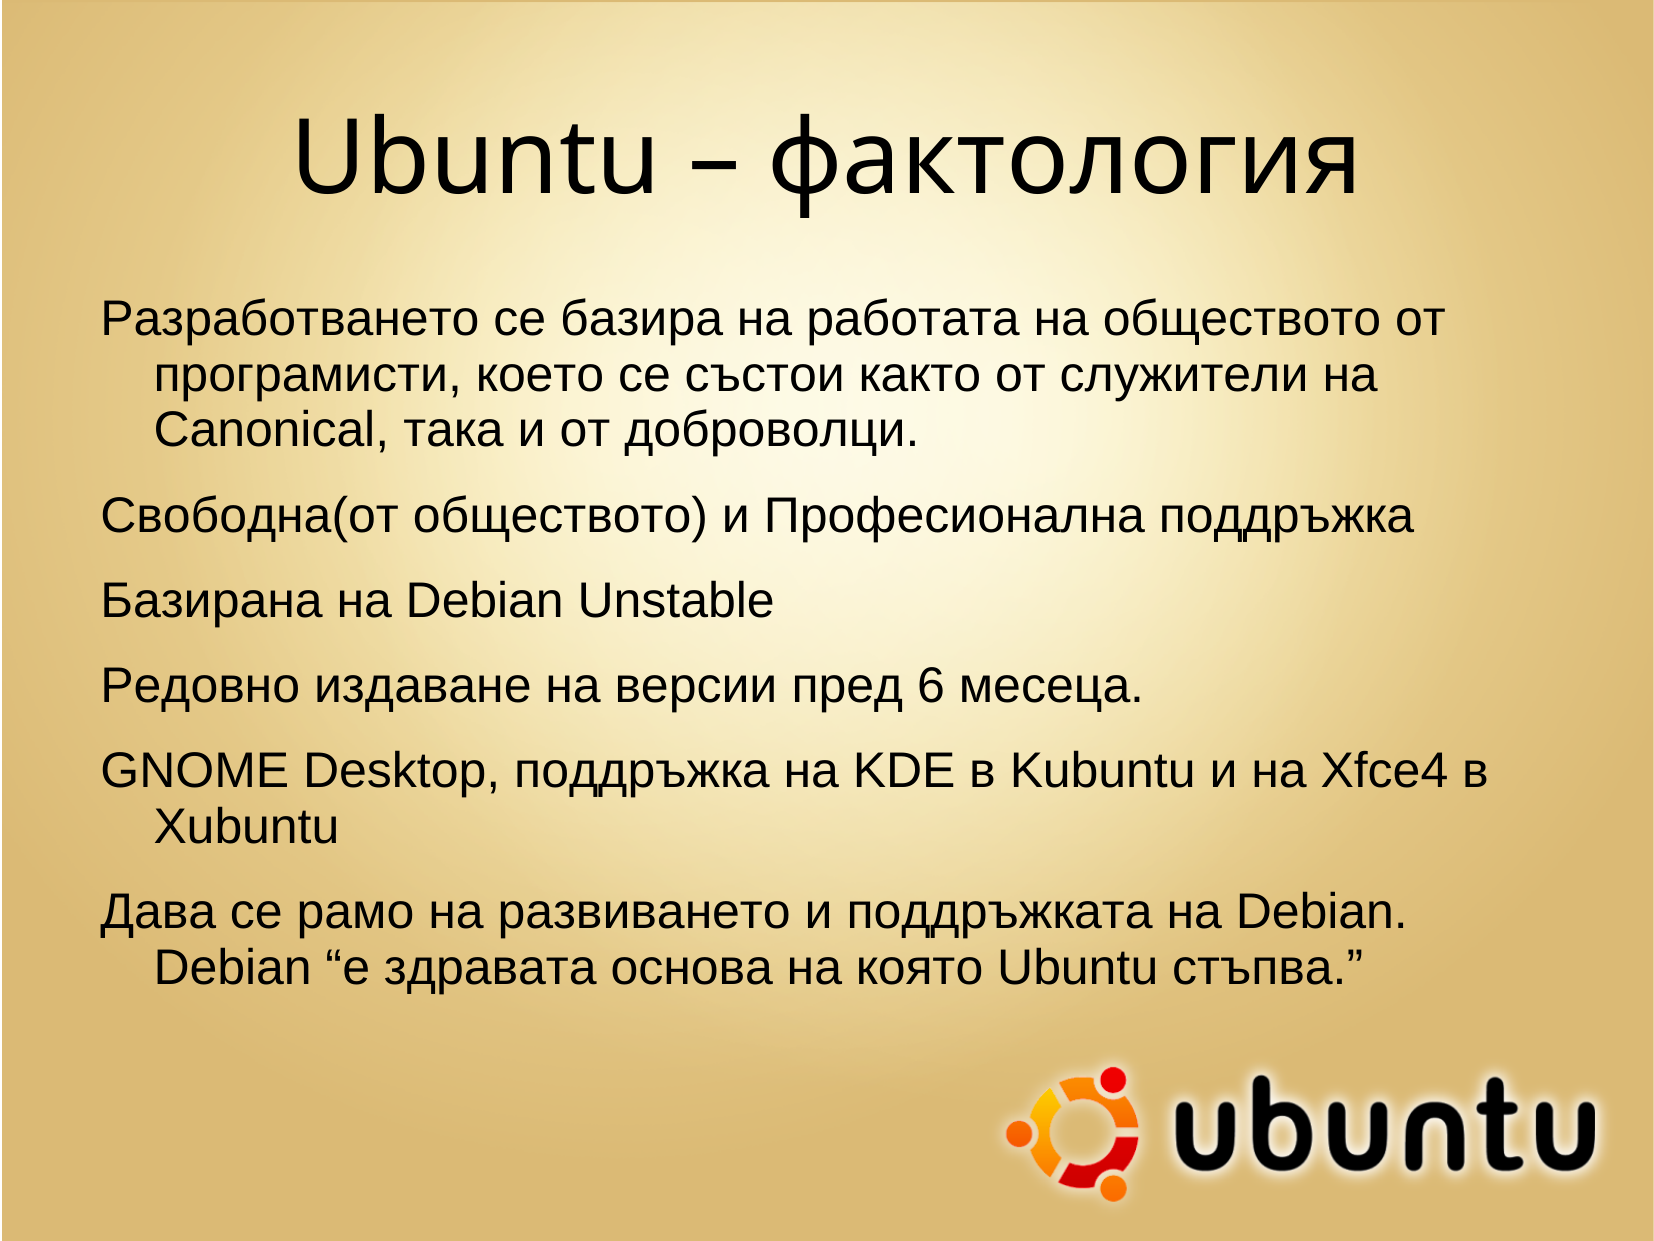

# Ubuntu – фактология
Разработването се базира на работата на обществото от програмисти, което се състои както от служители на Canonical, така и от доброволци.
Свободна(от обществото) и Професионална поддръжка
Базирана на Debian Unstable
Редовно издаване на версии пред 6 месеца.
GNOME Desktop, поддръжка на KDE в Kubuntu и на Xfce4 в Xubuntu
Дава се рамо на развиването и поддръжката на Debian. Debian “е здравата основа на която Ubuntu стъпва.”